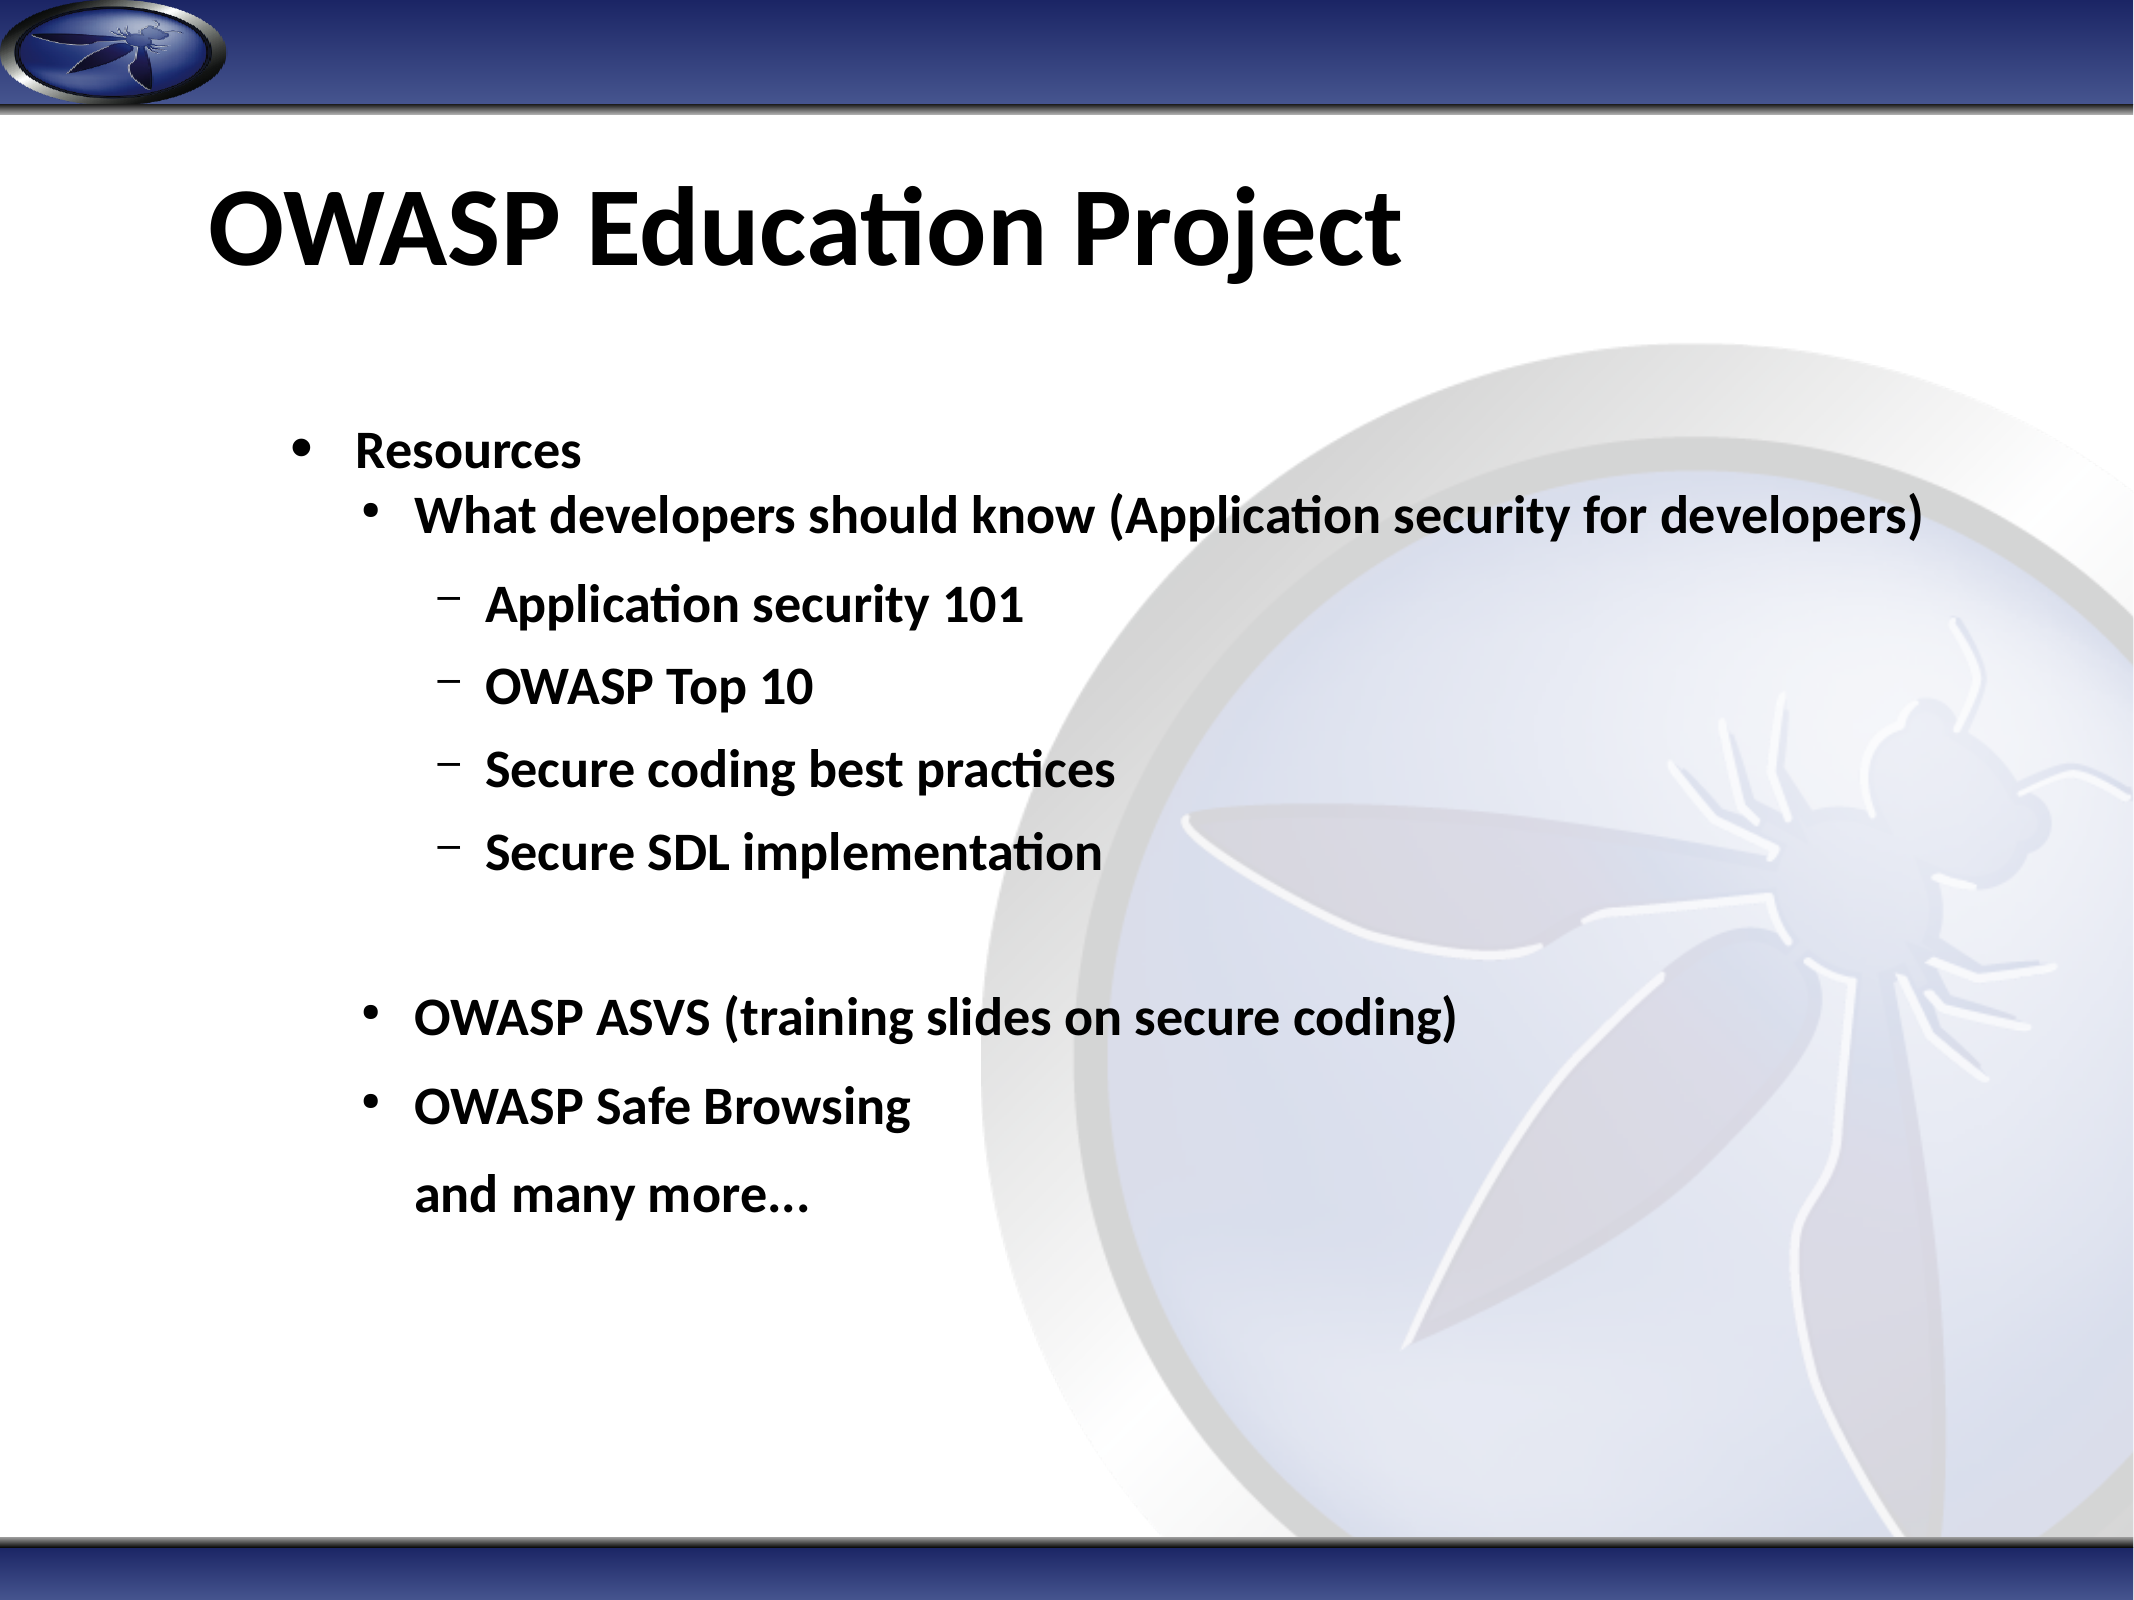

# OWASP Education Project
 Resources
What developers should know (Application security for developers)
Application security 101
OWASP Top 10
Secure coding best practices
Secure SDL implementation
OWASP ASVS (training slides on secure coding)
OWASP Safe Browsing
and many more...